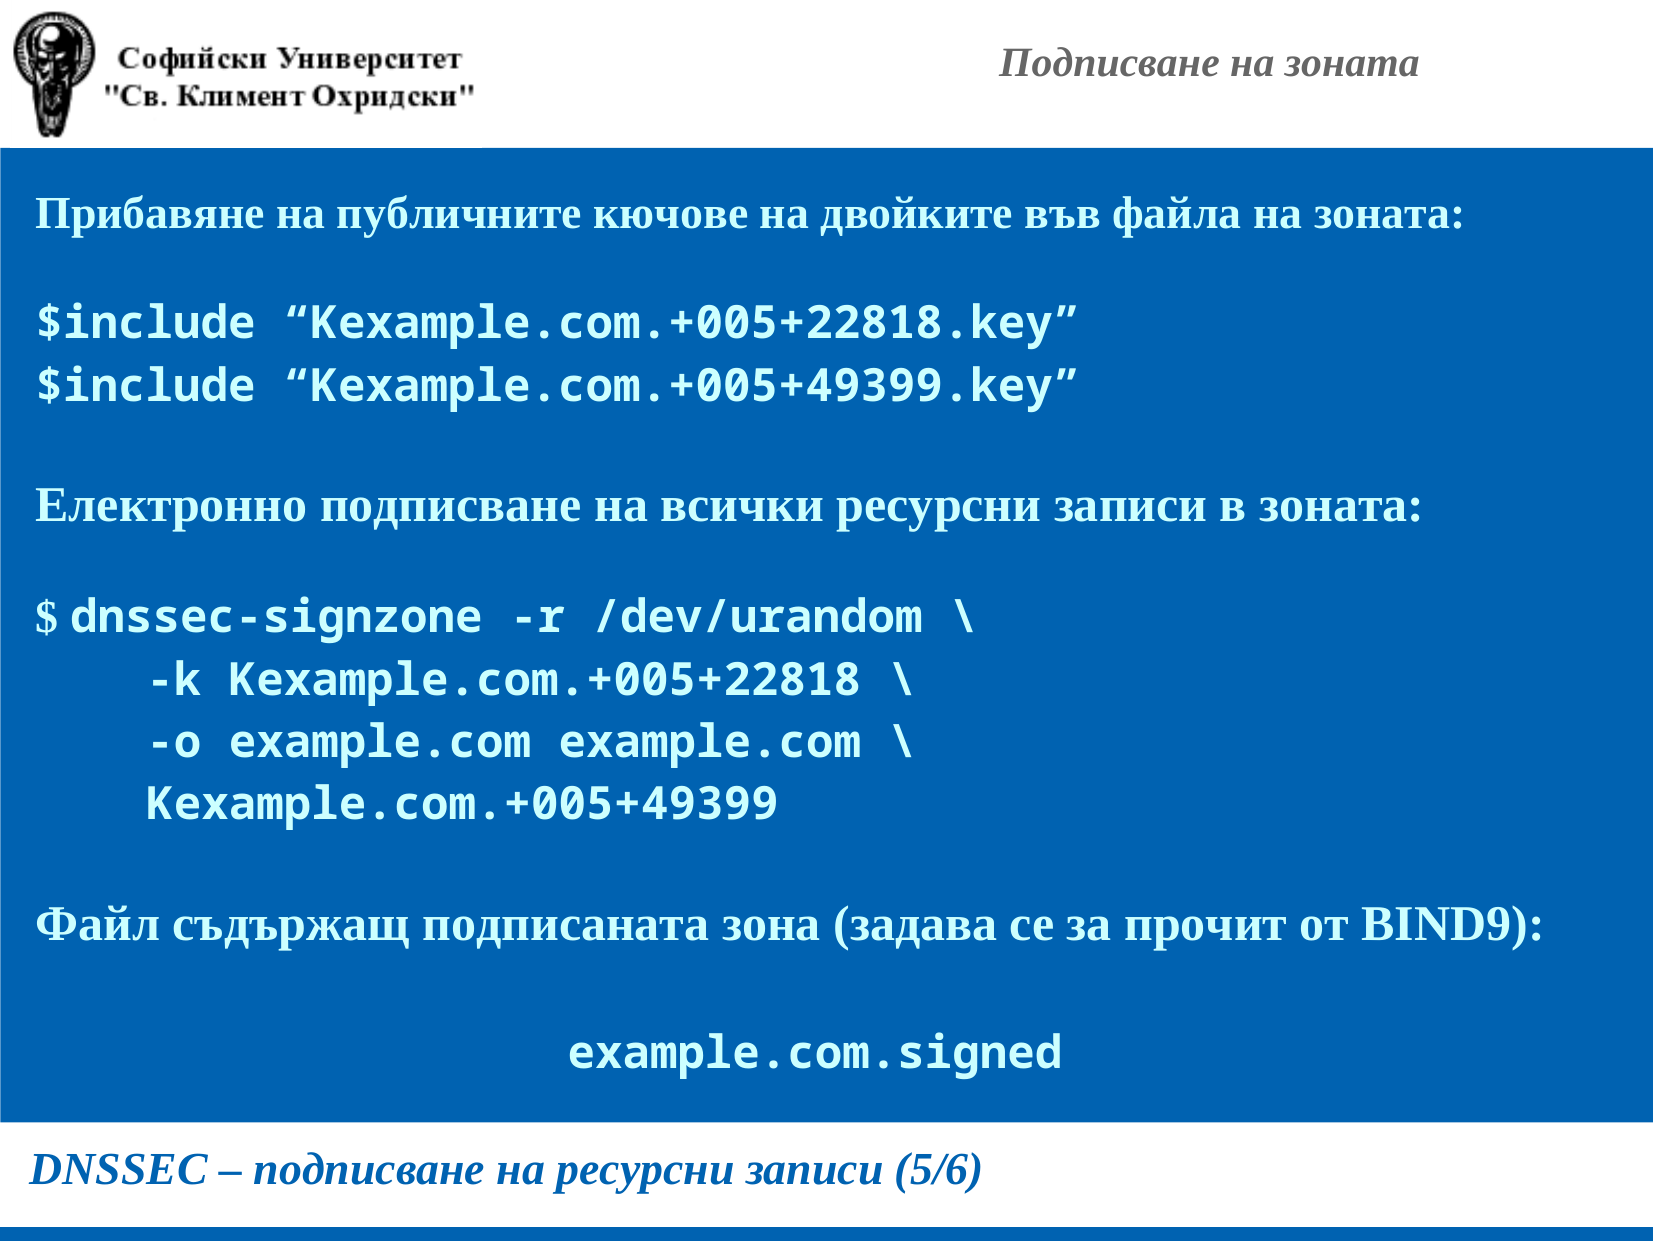

# Подписване на зоната
Прибавяне на публичните кючове на двойките във файла на зоната:
$include “Kexample.com.+005+22818.key”
$include “Kexample.com.+005+49399.key”
Електронно подписване на всички ресурсни записи в зоната:
$ dnssec-signzone -r /dev/urandom \
	-k Kexample.com.+005+22818 \
	-o example.com example.com \
	Kexample.com.+005+49399
Файл съдържащ подписаната зона (задава се за прочит от BIND9):
example.com.signed
DNSSEC – подписване на ресурсни записи (5/6)